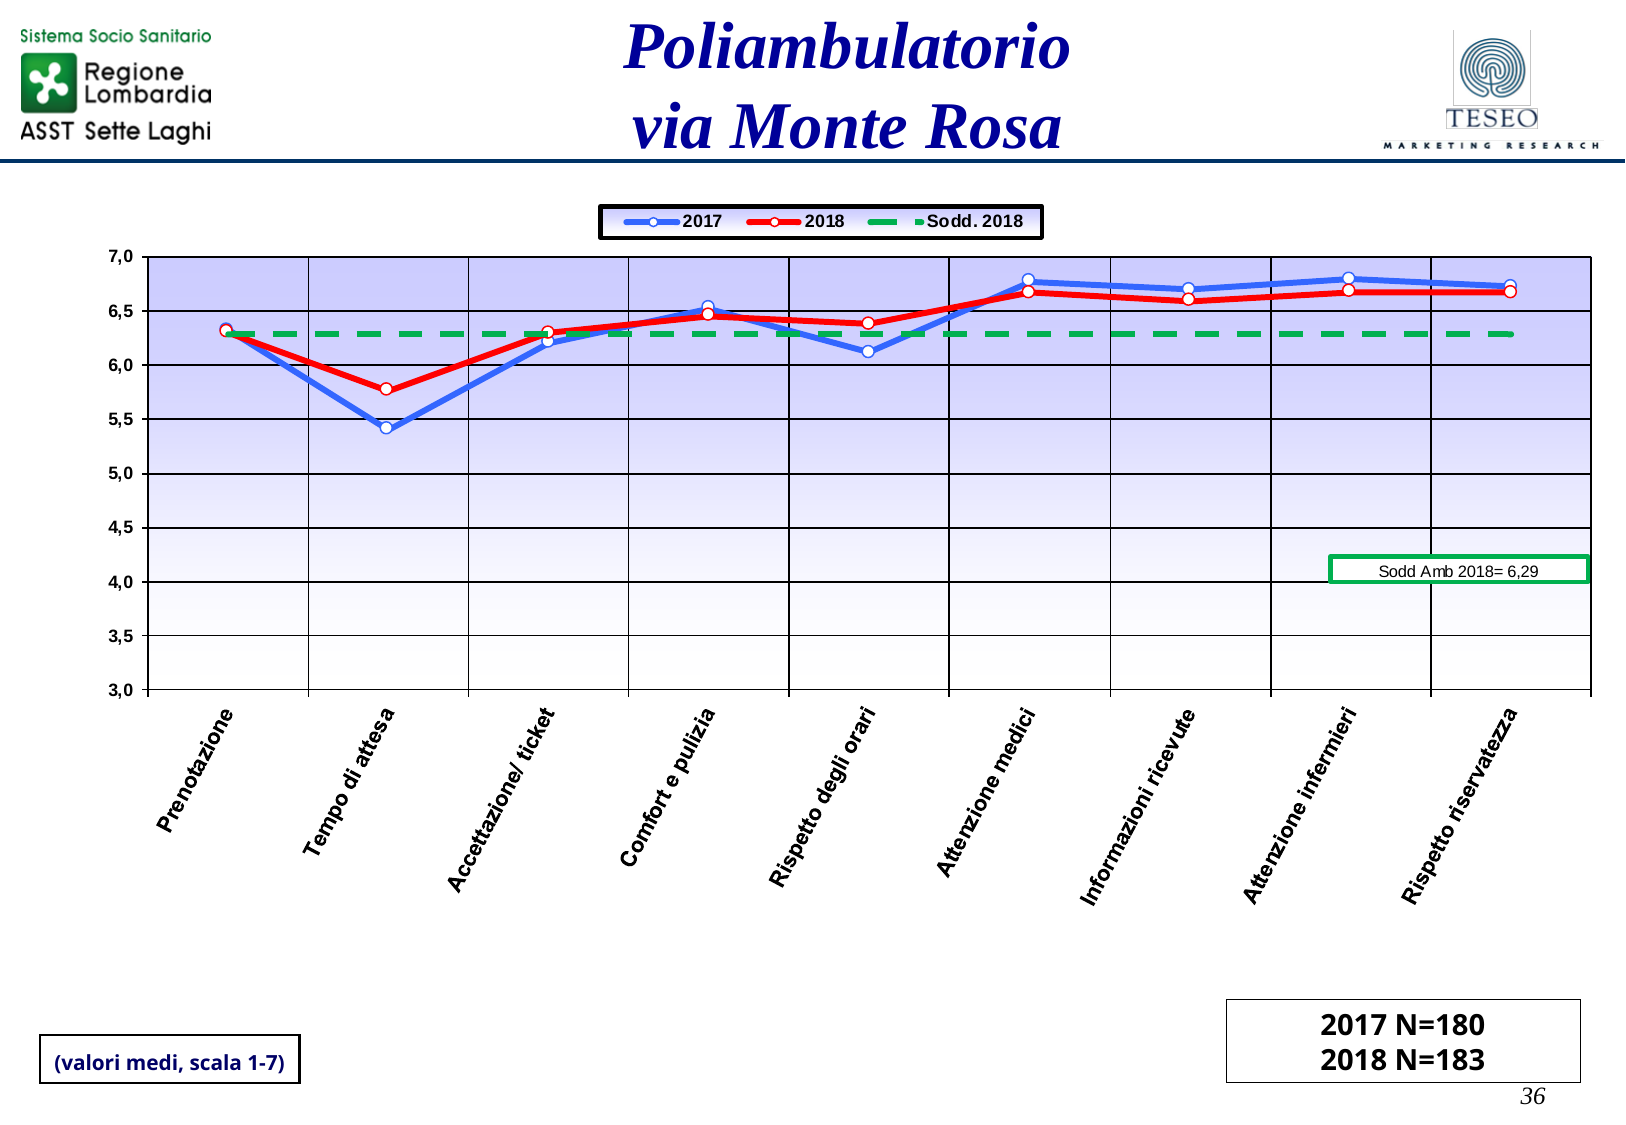

Poliambulatorio
via Monte Rosa
2017 N=180
2018 N=183
(valori medi, scala 1-7)